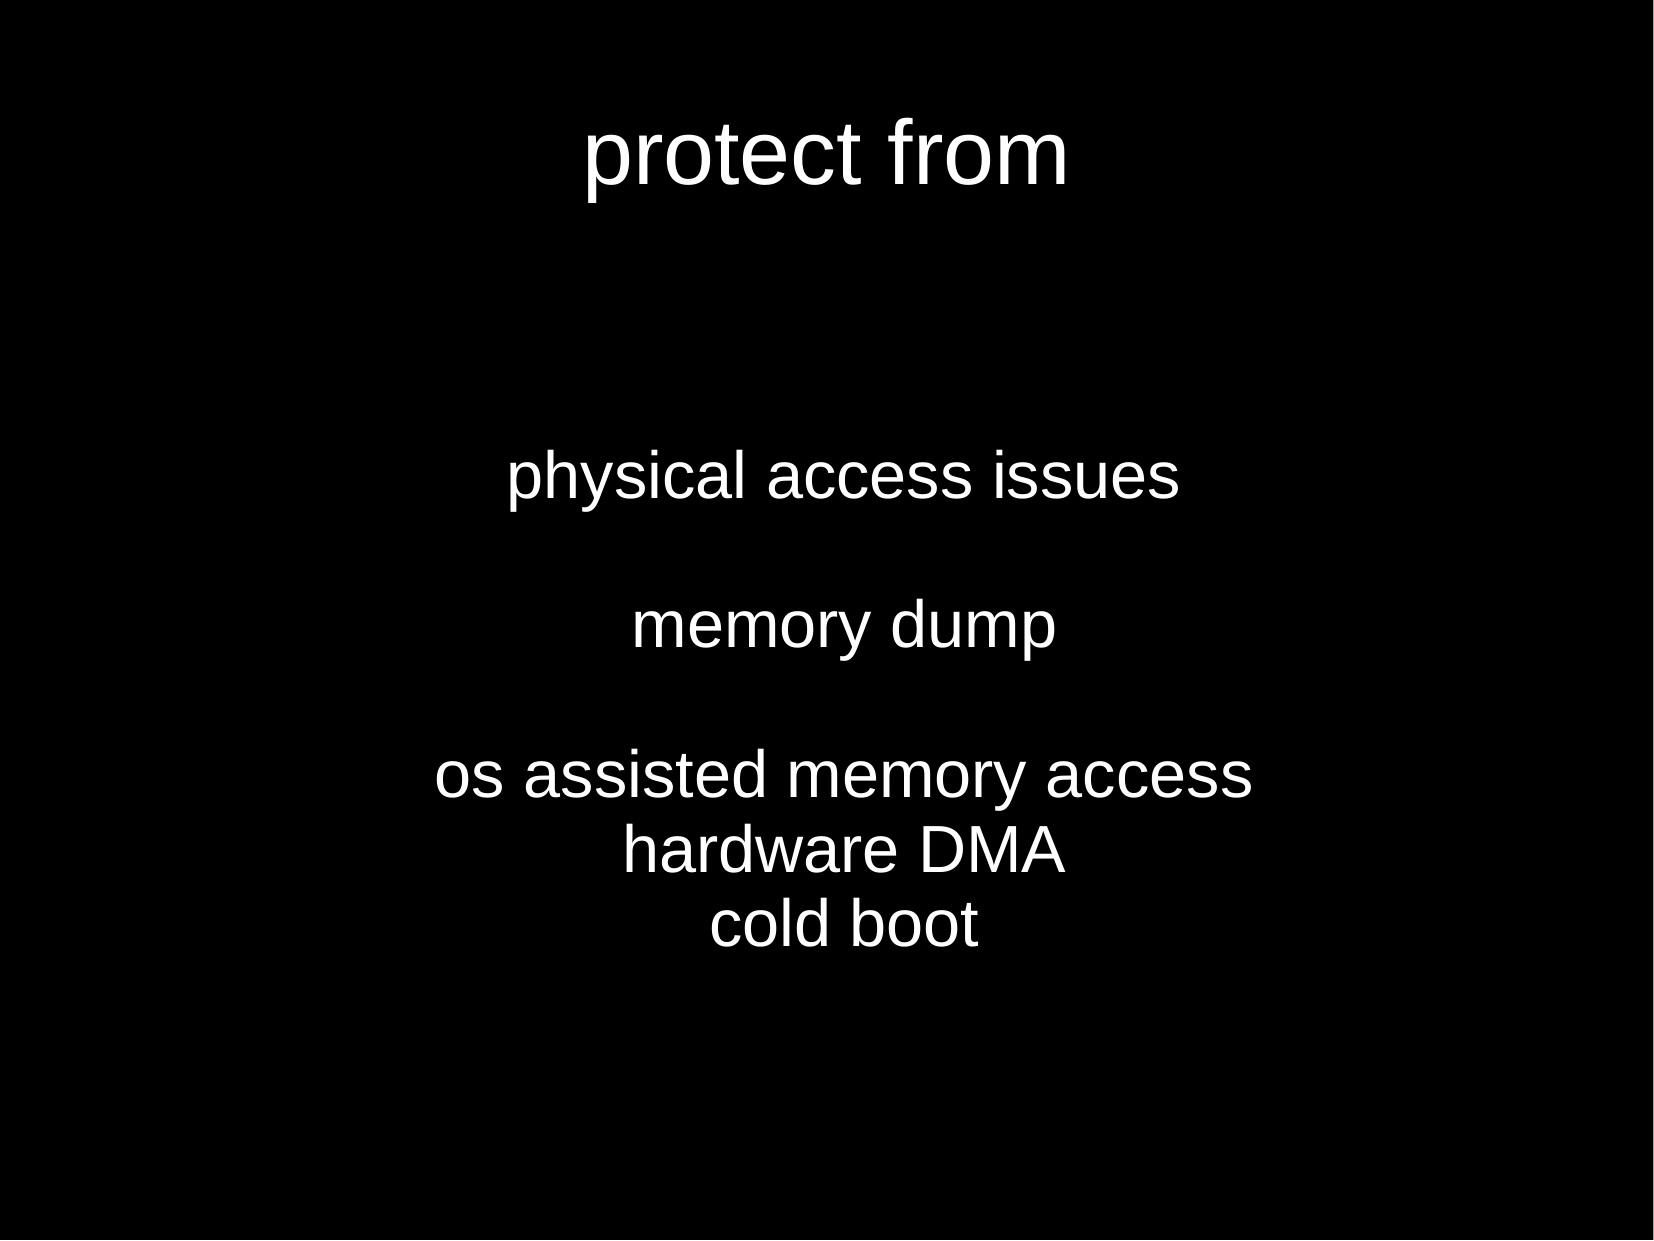

# protect from
physical access issues
memory dump
os assisted memory access
hardware DMA
cold boot